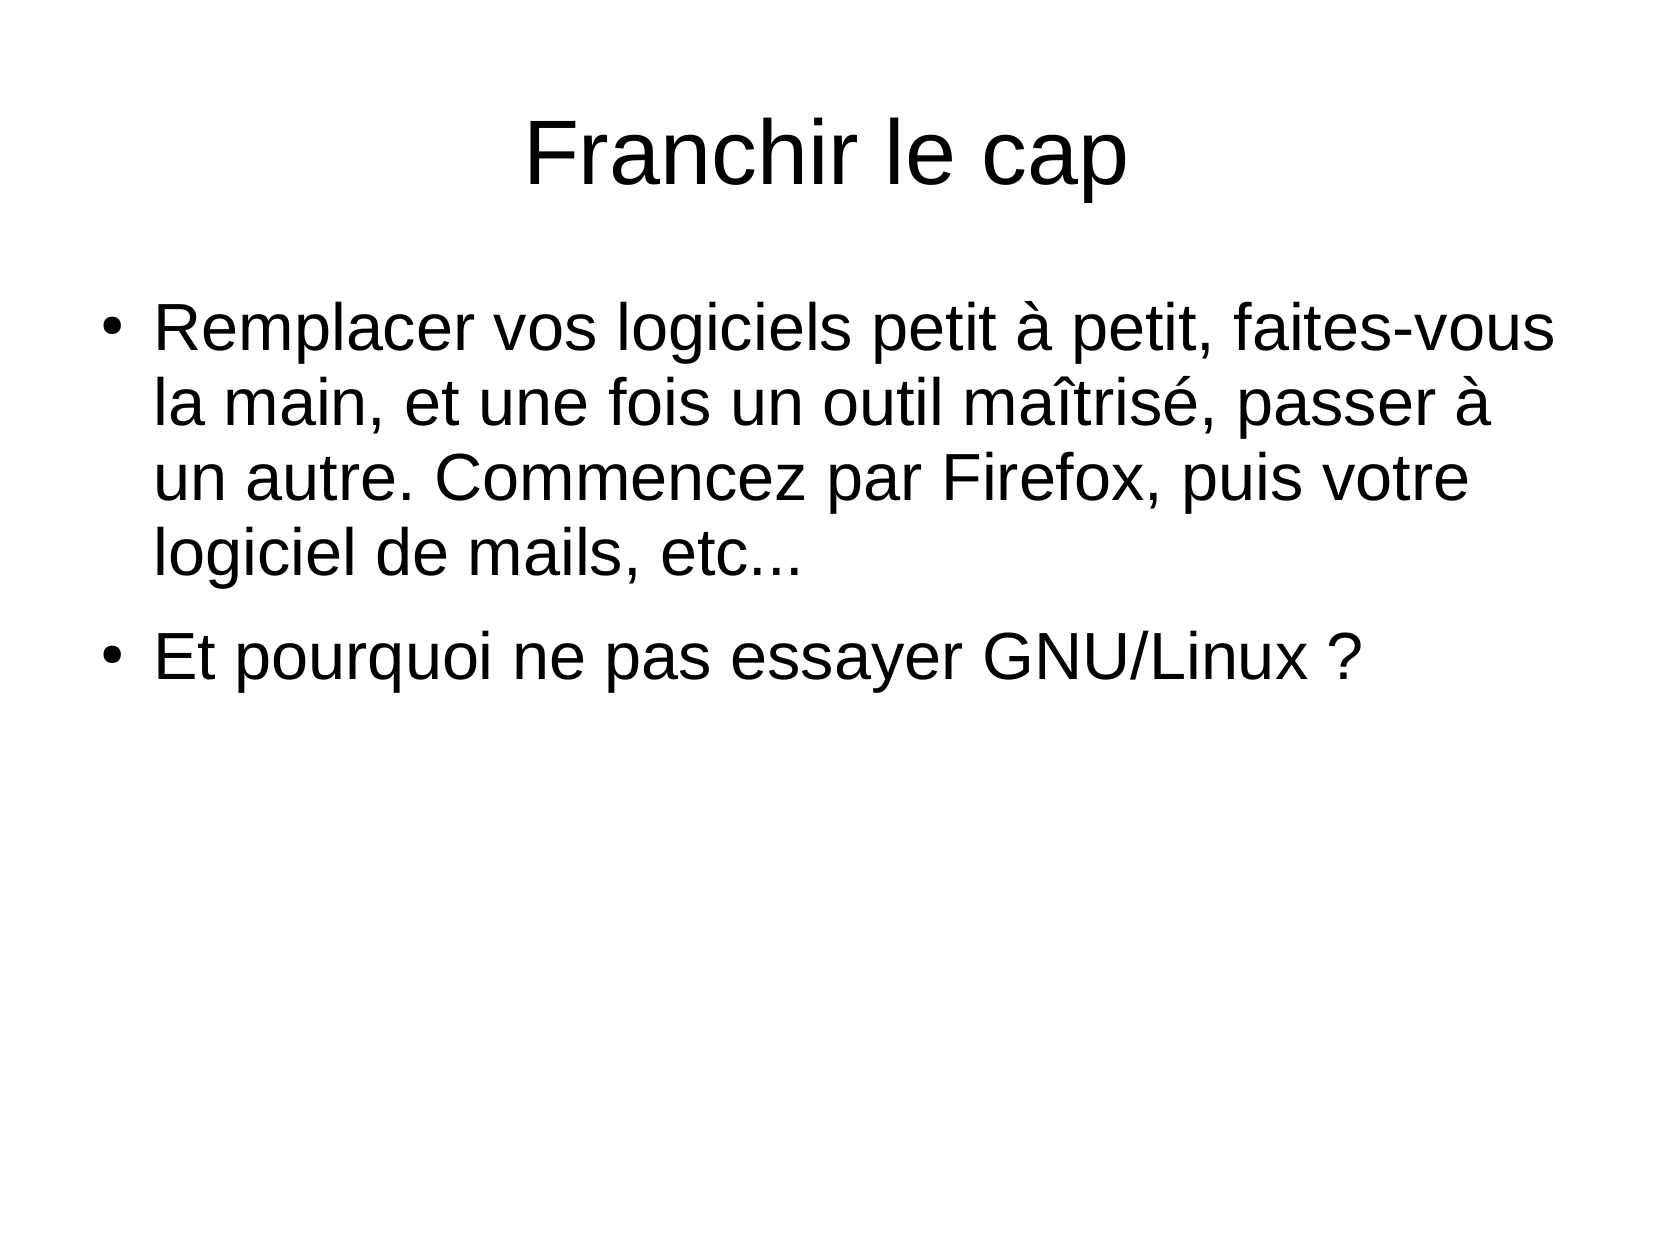

# Franchir le cap
Remplacer vos logiciels petit à petit, faites-vous la main, et une fois un outil maîtrisé, passer à un autre. Commencez par Firefox, puis votre logiciel de mails, etc...
Et pourquoi ne pas essayer GNU/Linux ?